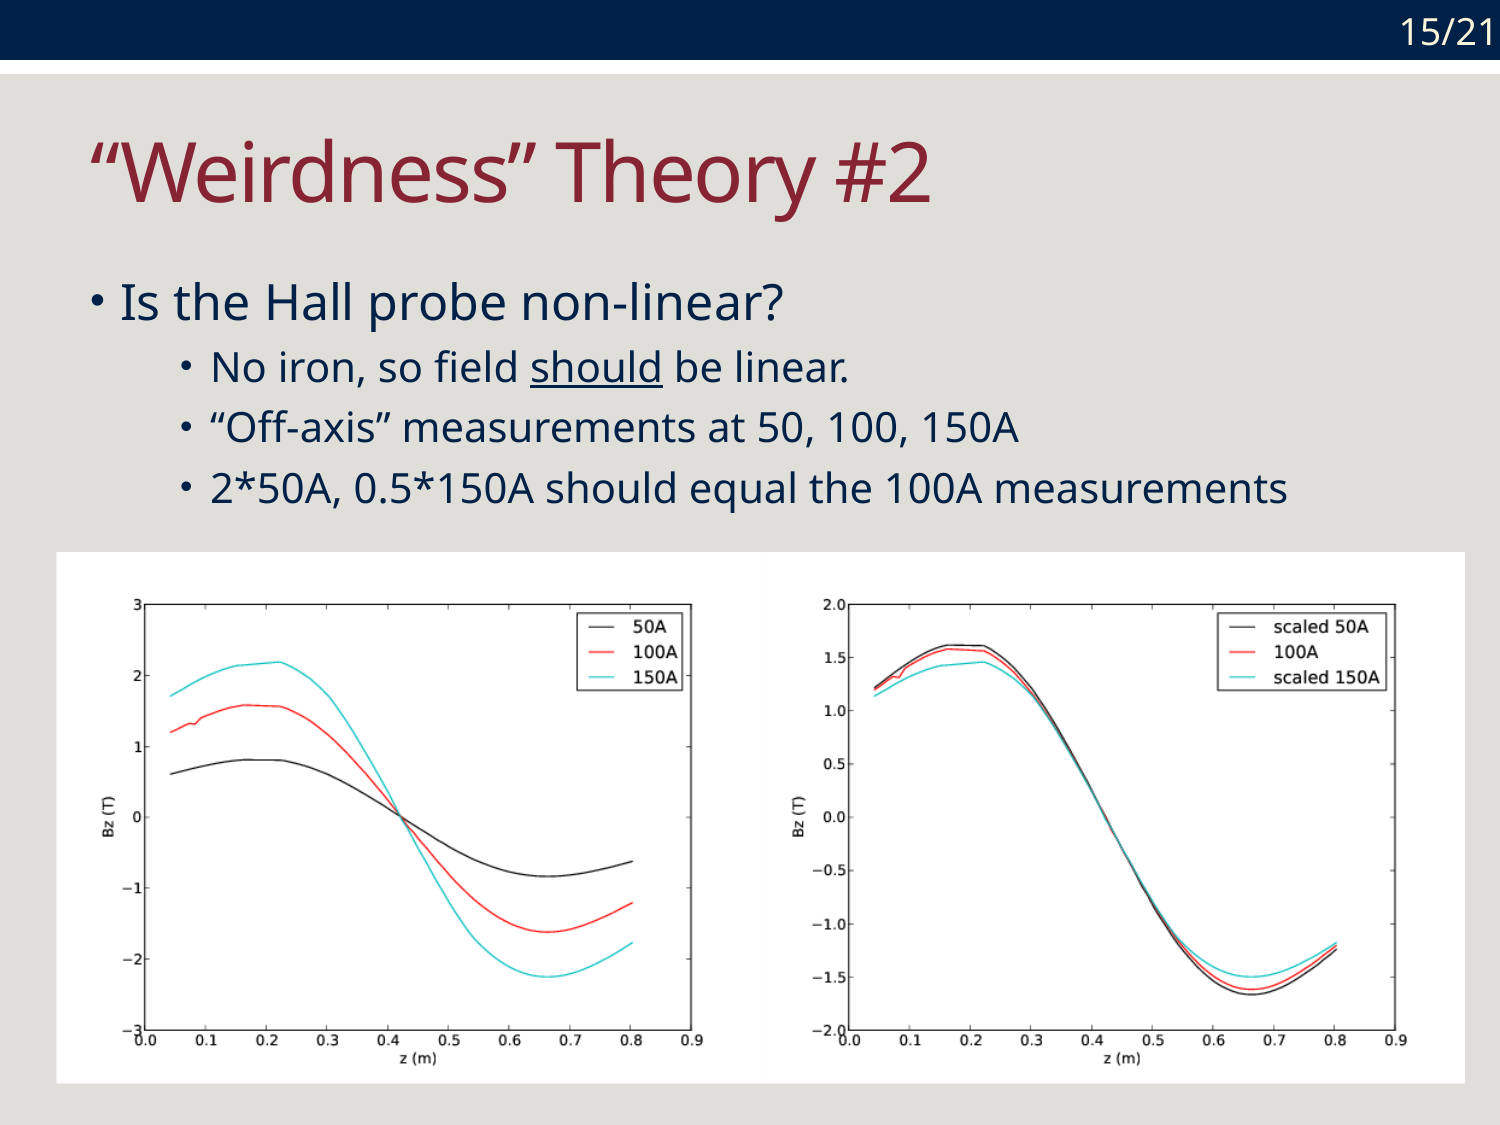

15/21
# “Weirdness” Theory #2
Is the Hall probe non-linear?
No iron, so field should be linear.
“Off-axis” measurements at 50, 100, 150A
2*50A, 0.5*150A should equal the 100A measurements